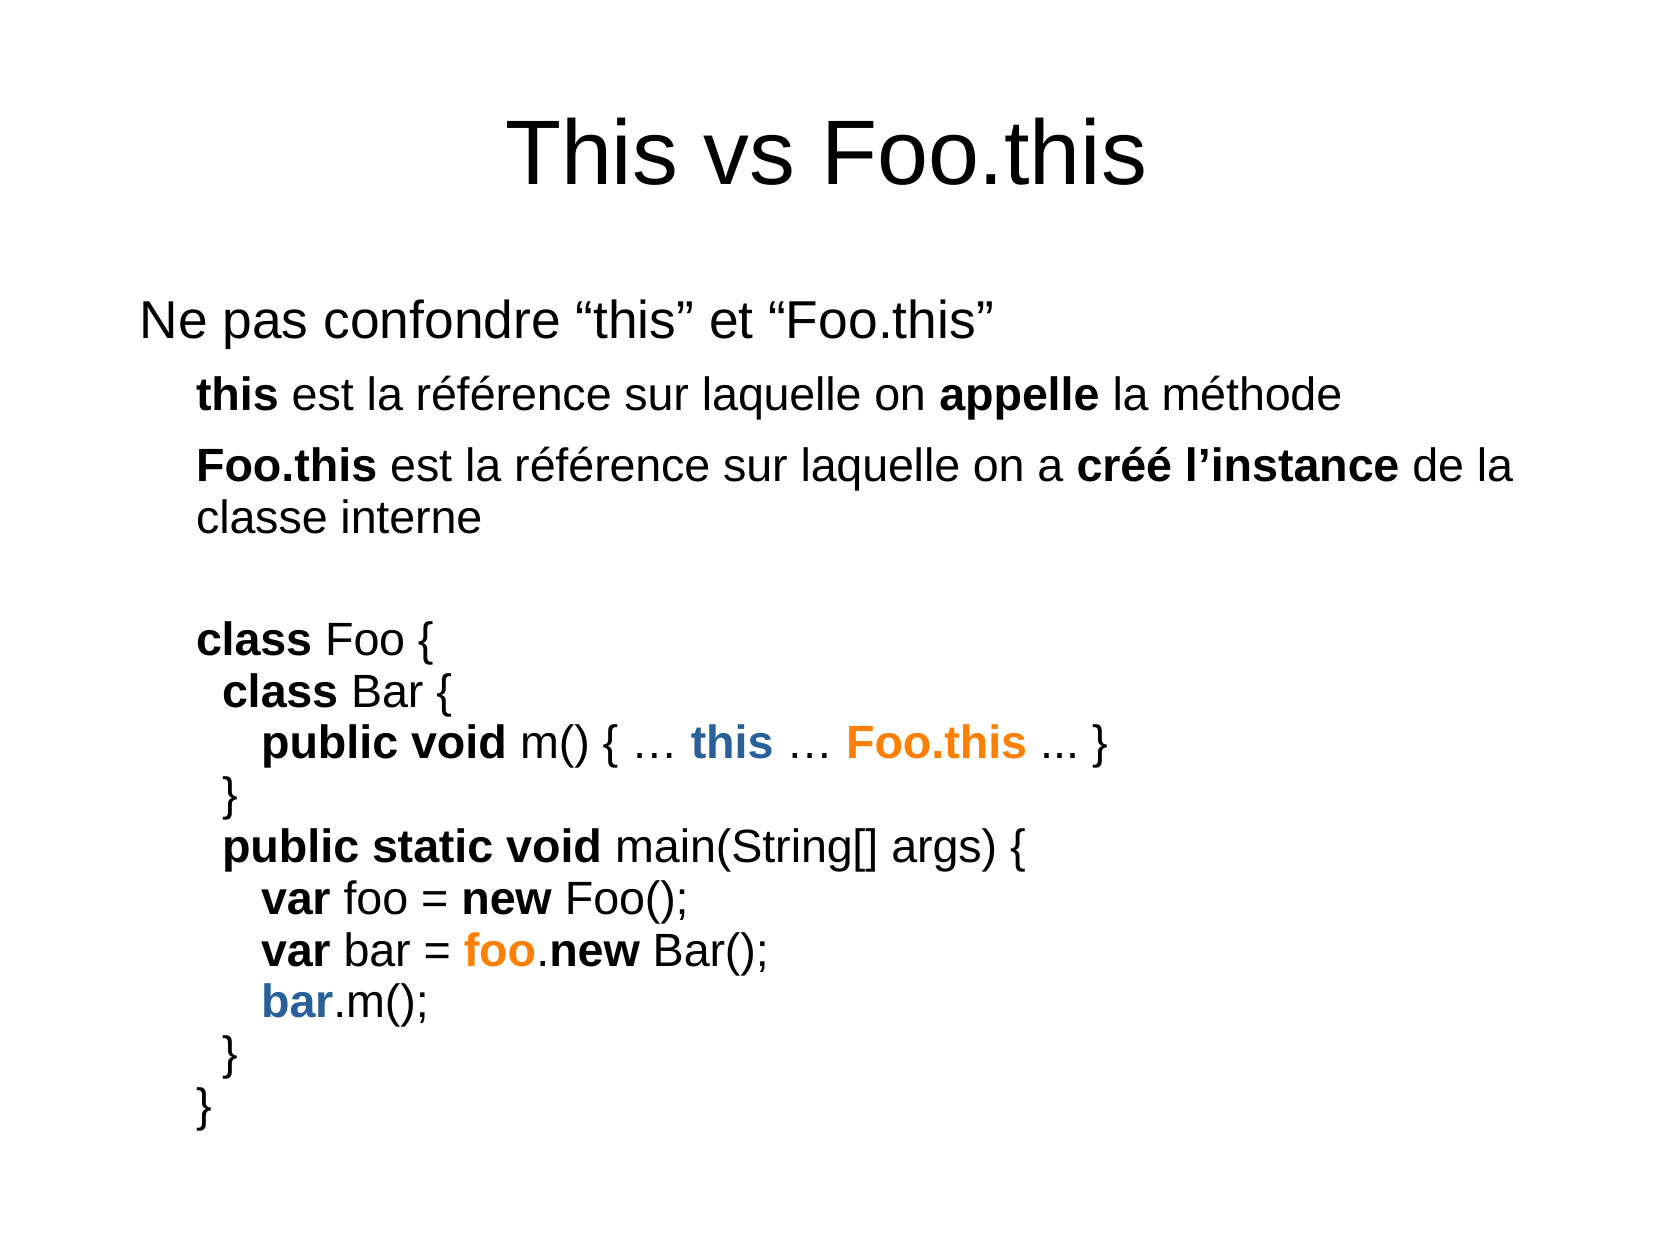

# This vs Foo.this
Ne pas confondre “this” et “Foo.this”
this est la référence sur laquelle on appelle la méthode
Foo.this est la référence sur laquelle on a créé l’instance de la classe interne
class Foo {
 class Bar {
 public void m() { … this … Foo.this ... }
 }
 public static void main(String[] args) {
 var foo = new Foo();
 var bar = foo.new Bar();
 bar.m();
 }
}